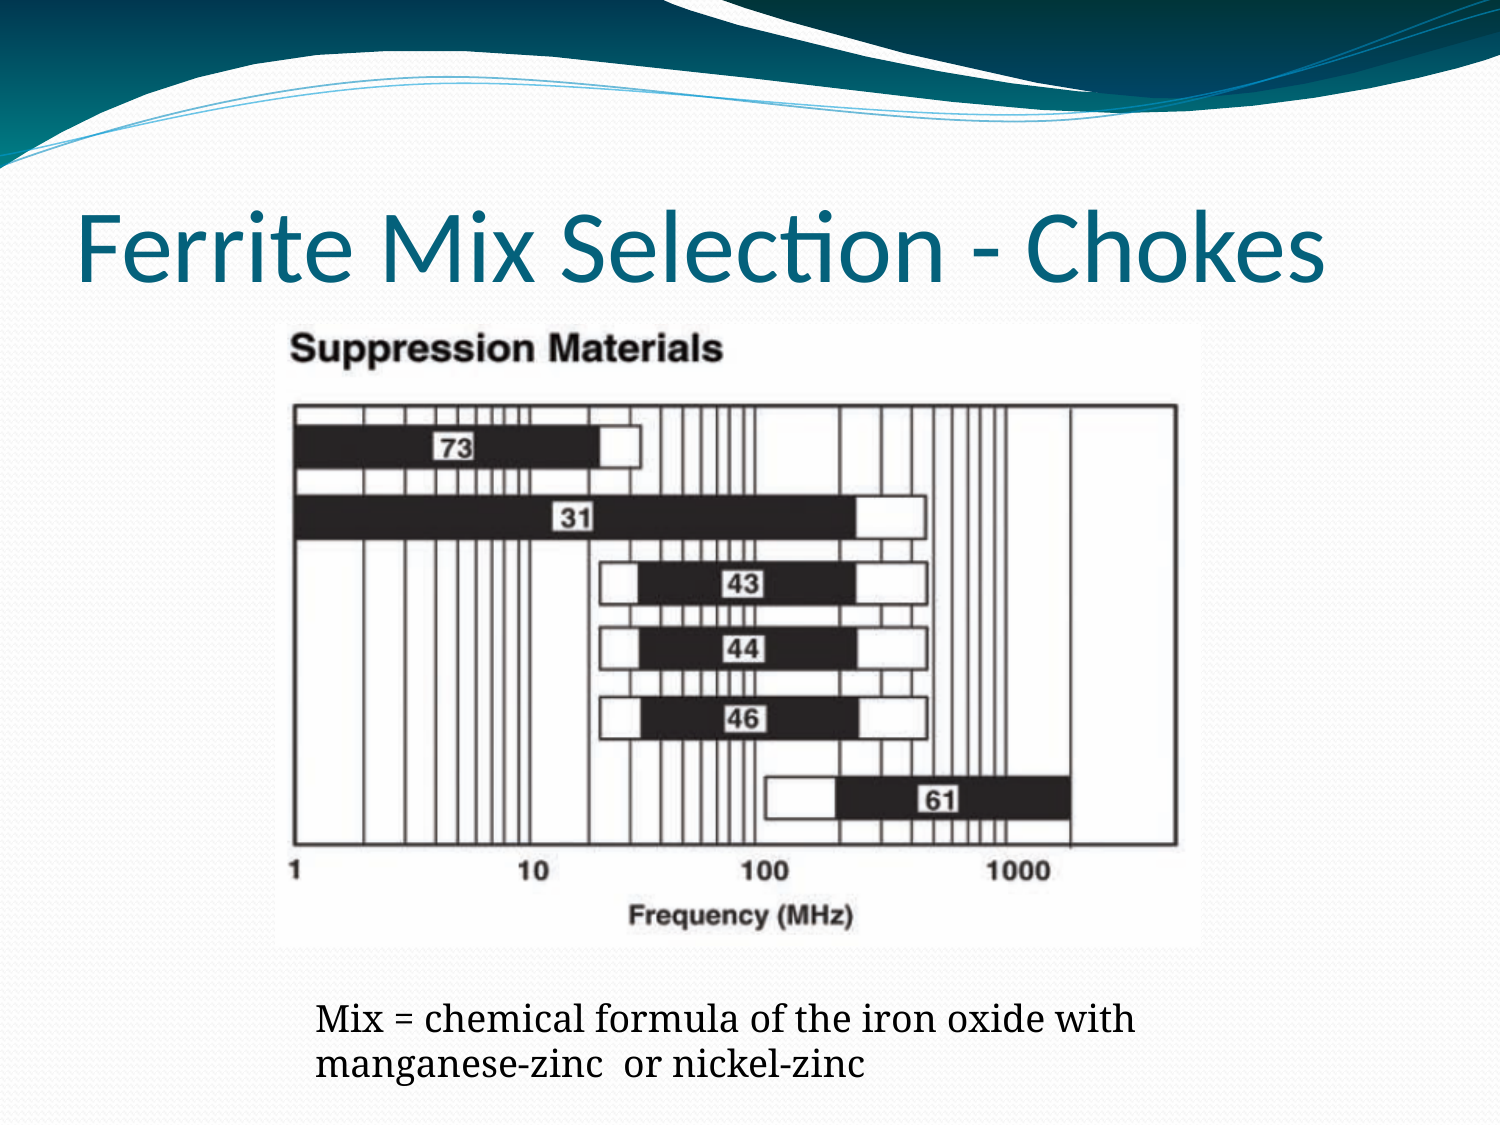

# Ferrite Mix Selection - Chokes
Mix = chemical formula of the iron oxide with manganese-zinc or nickel-zinc